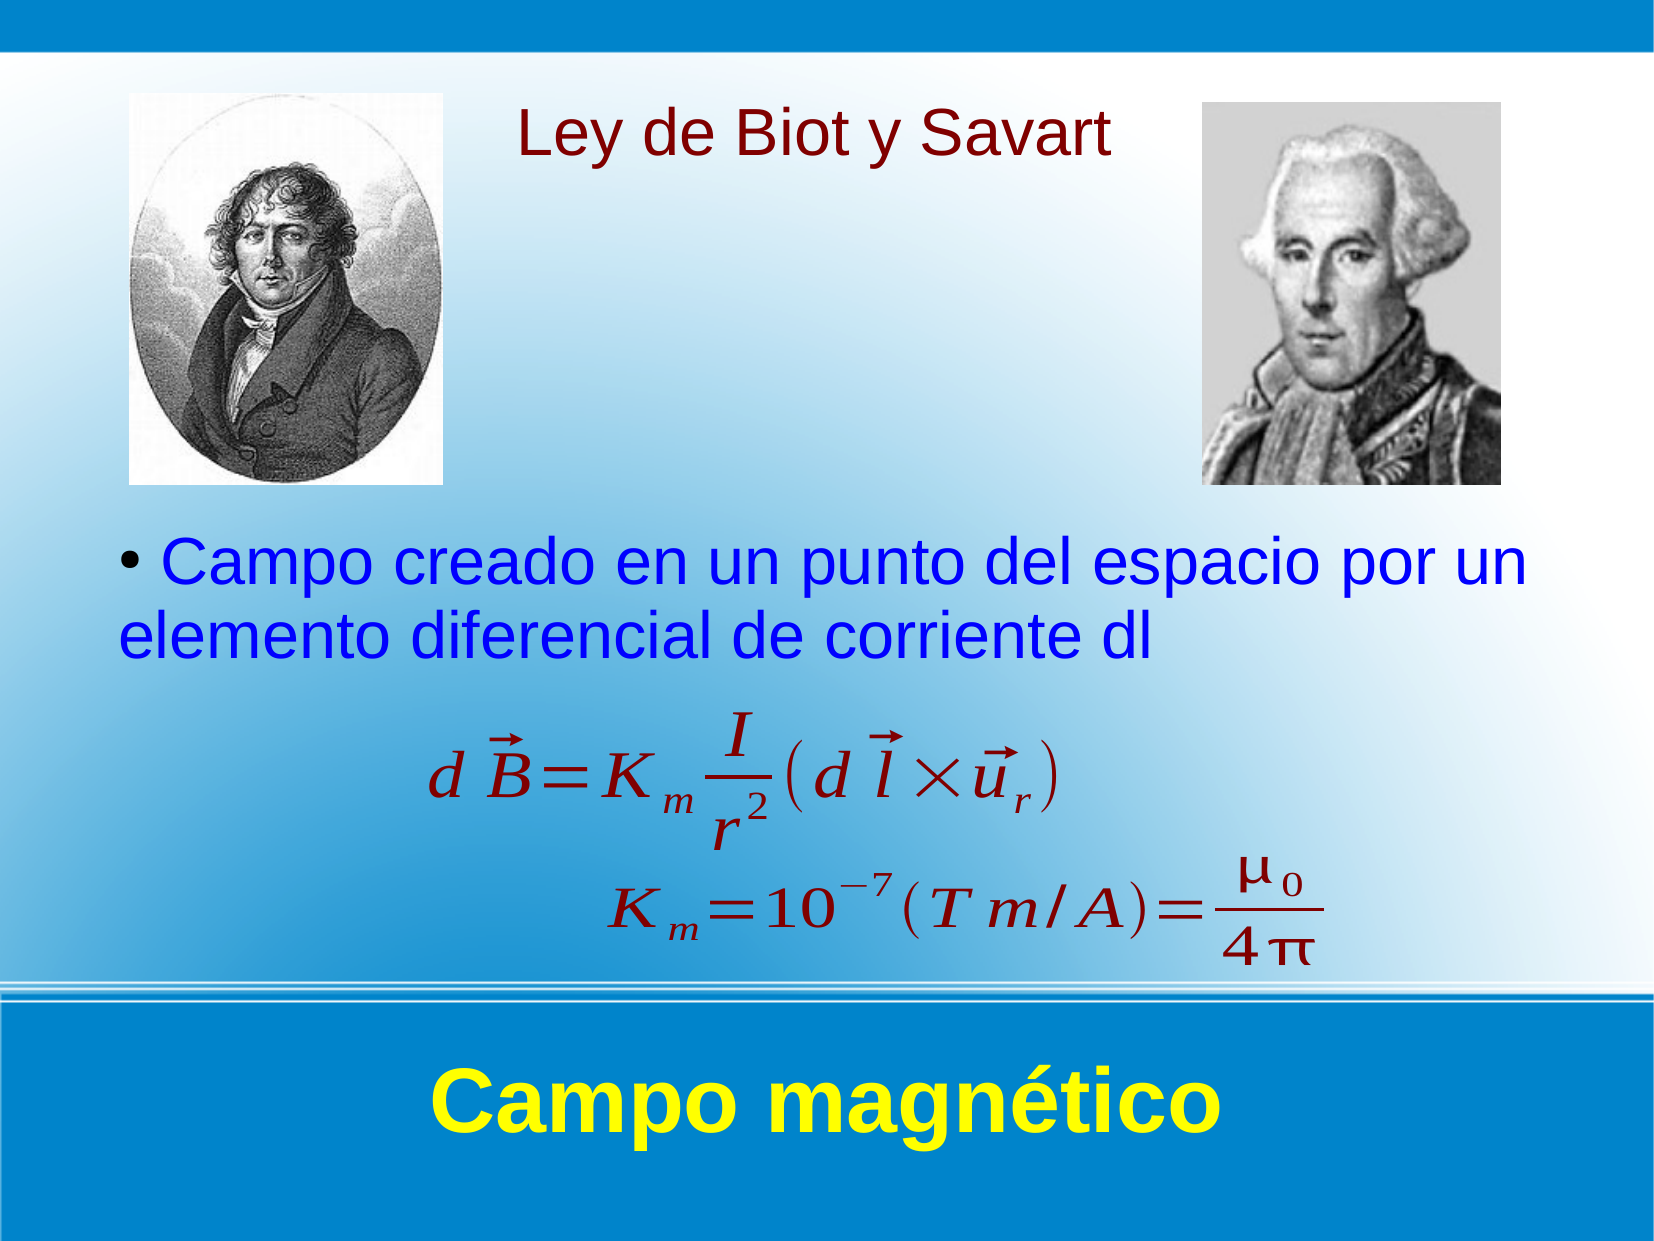

Ley de Biot y Savart
 Campo creado en un punto del espacio por un elemento diferencial de corriente dl
# Campo magnético